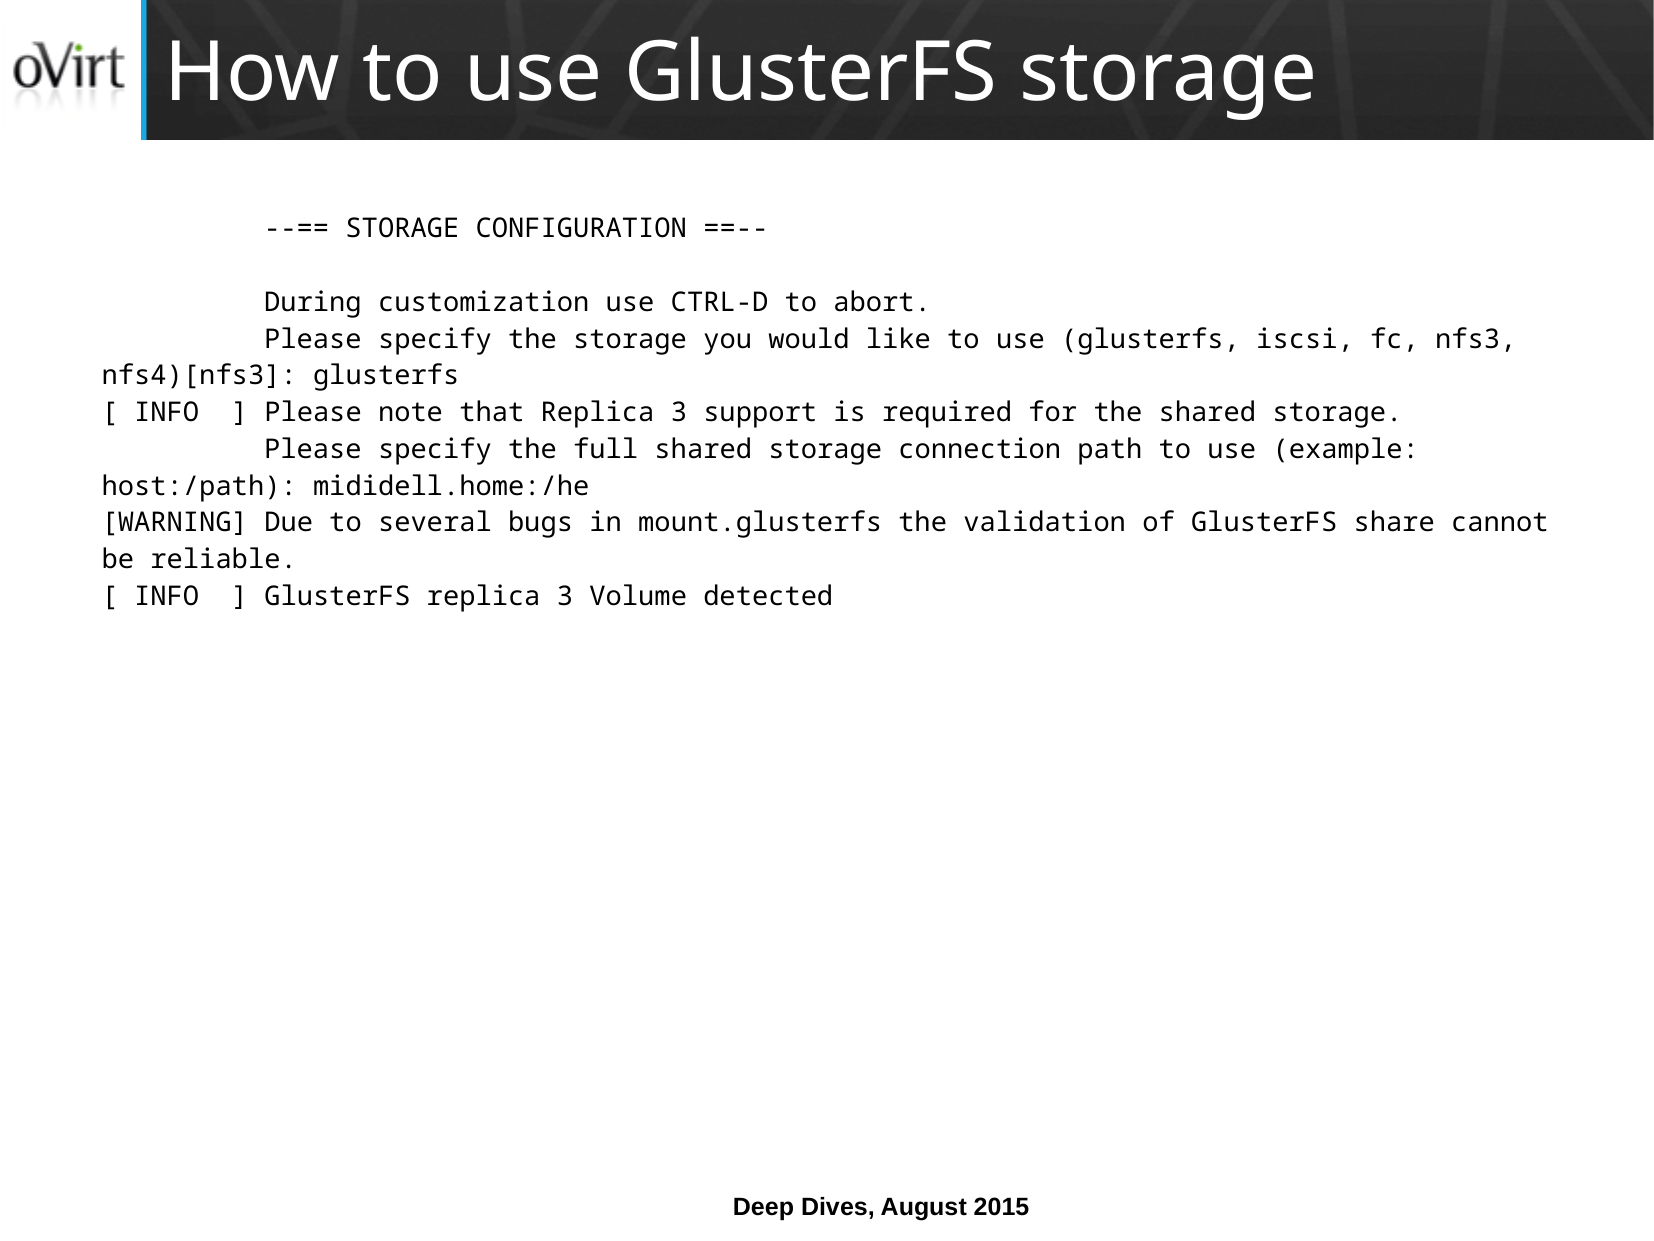

# How to use GlusterFS storage
 --== STORAGE CONFIGURATION ==--
 During customization use CTRL-D to abort.
 Please specify the storage you would like to use (glusterfs, iscsi, fc, nfs3, nfs4)[nfs3]: glusterfs
[ INFO ] Please note that Replica 3 support is required for the shared storage.
 Please specify the full shared storage connection path to use (example: host:/path): mididell.home:/he
[WARNING] Due to several bugs in mount.glusterfs the validation of GlusterFS share cannot be reliable.
[ INFO ] GlusterFS replica 3 Volume detected